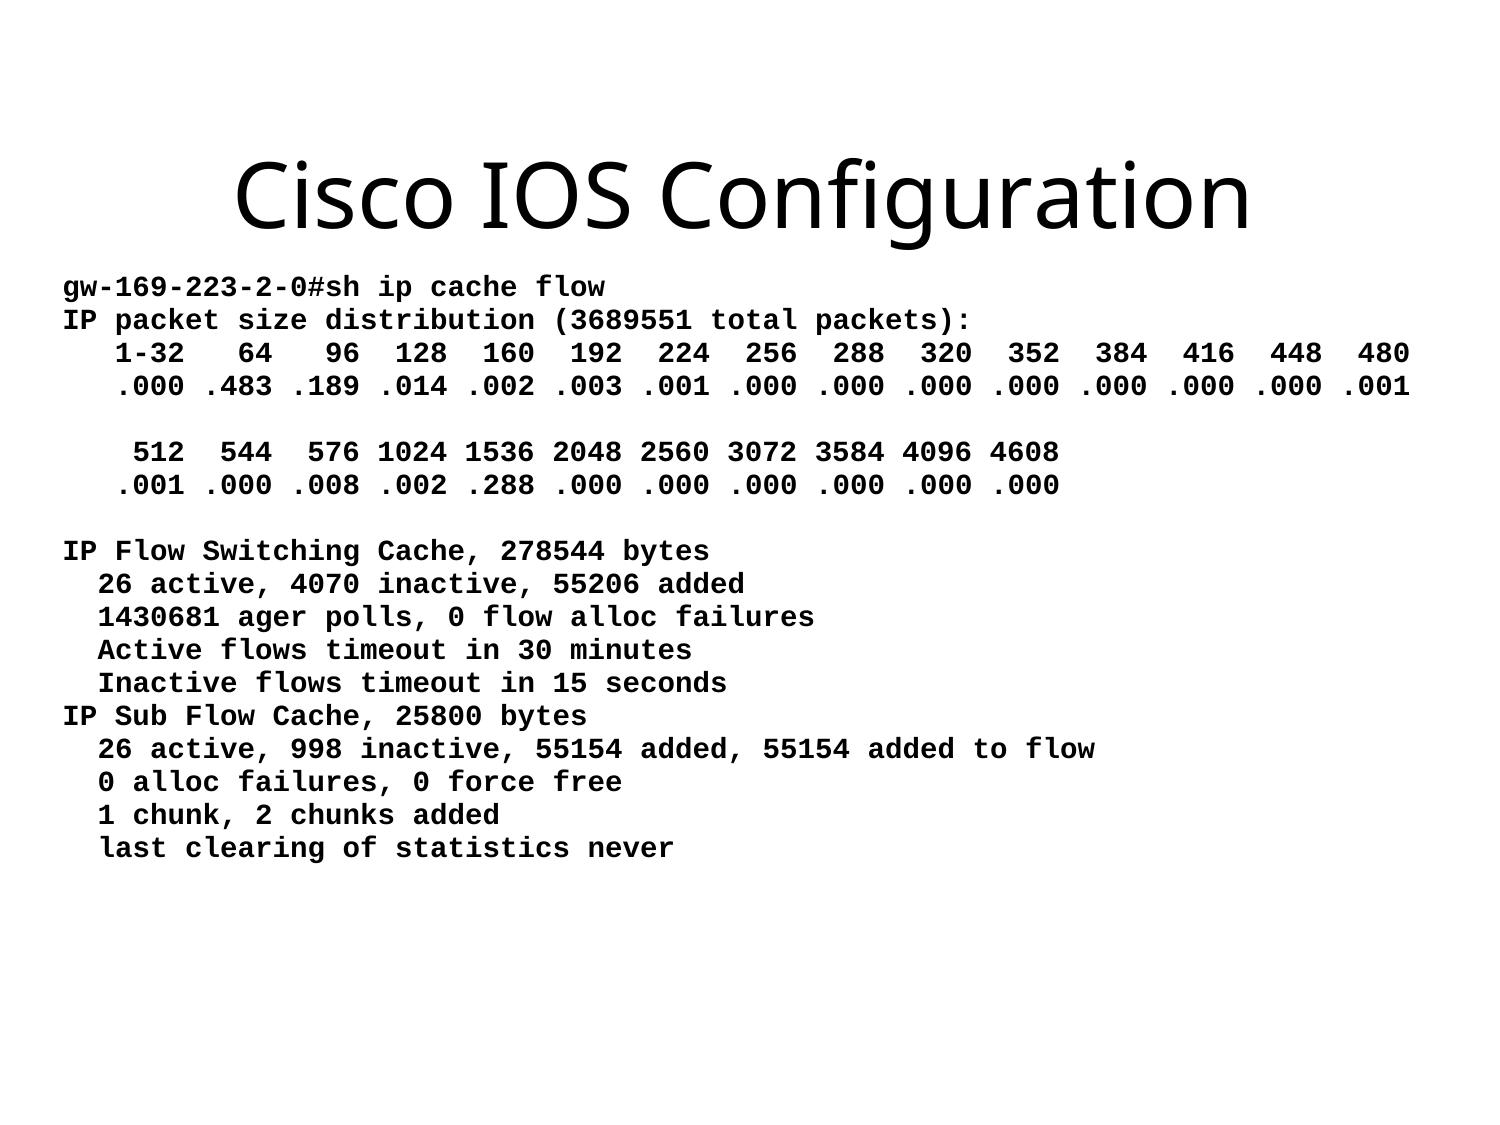

# Cisco IOS Configuration
gw-169-223-2-0#sh ip cache flow
IP packet size distribution (3689551 total packets):
 1-32 64 96 128 160 192 224 256 288 320 352 384 416 448 480
 .000 .483 .189 .014 .002 .003 .001 .000 .000 .000 .000 .000 .000 .000 .001
 512 544 576 1024 1536 2048 2560 3072 3584 4096 4608
 .001 .000 .008 .002 .288 .000 .000 .000 .000 .000 .000
IP Flow Switching Cache, 278544 bytes
 26 active, 4070 inactive, 55206 added
 1430681 ager polls, 0 flow alloc failures
 Active flows timeout in 30 minutes
 Inactive flows timeout in 15 seconds
IP Sub Flow Cache, 25800 bytes
 26 active, 998 inactive, 55154 added, 55154 added to flow
 0 alloc failures, 0 force free
 1 chunk, 2 chunks added
 last clearing of statistics never